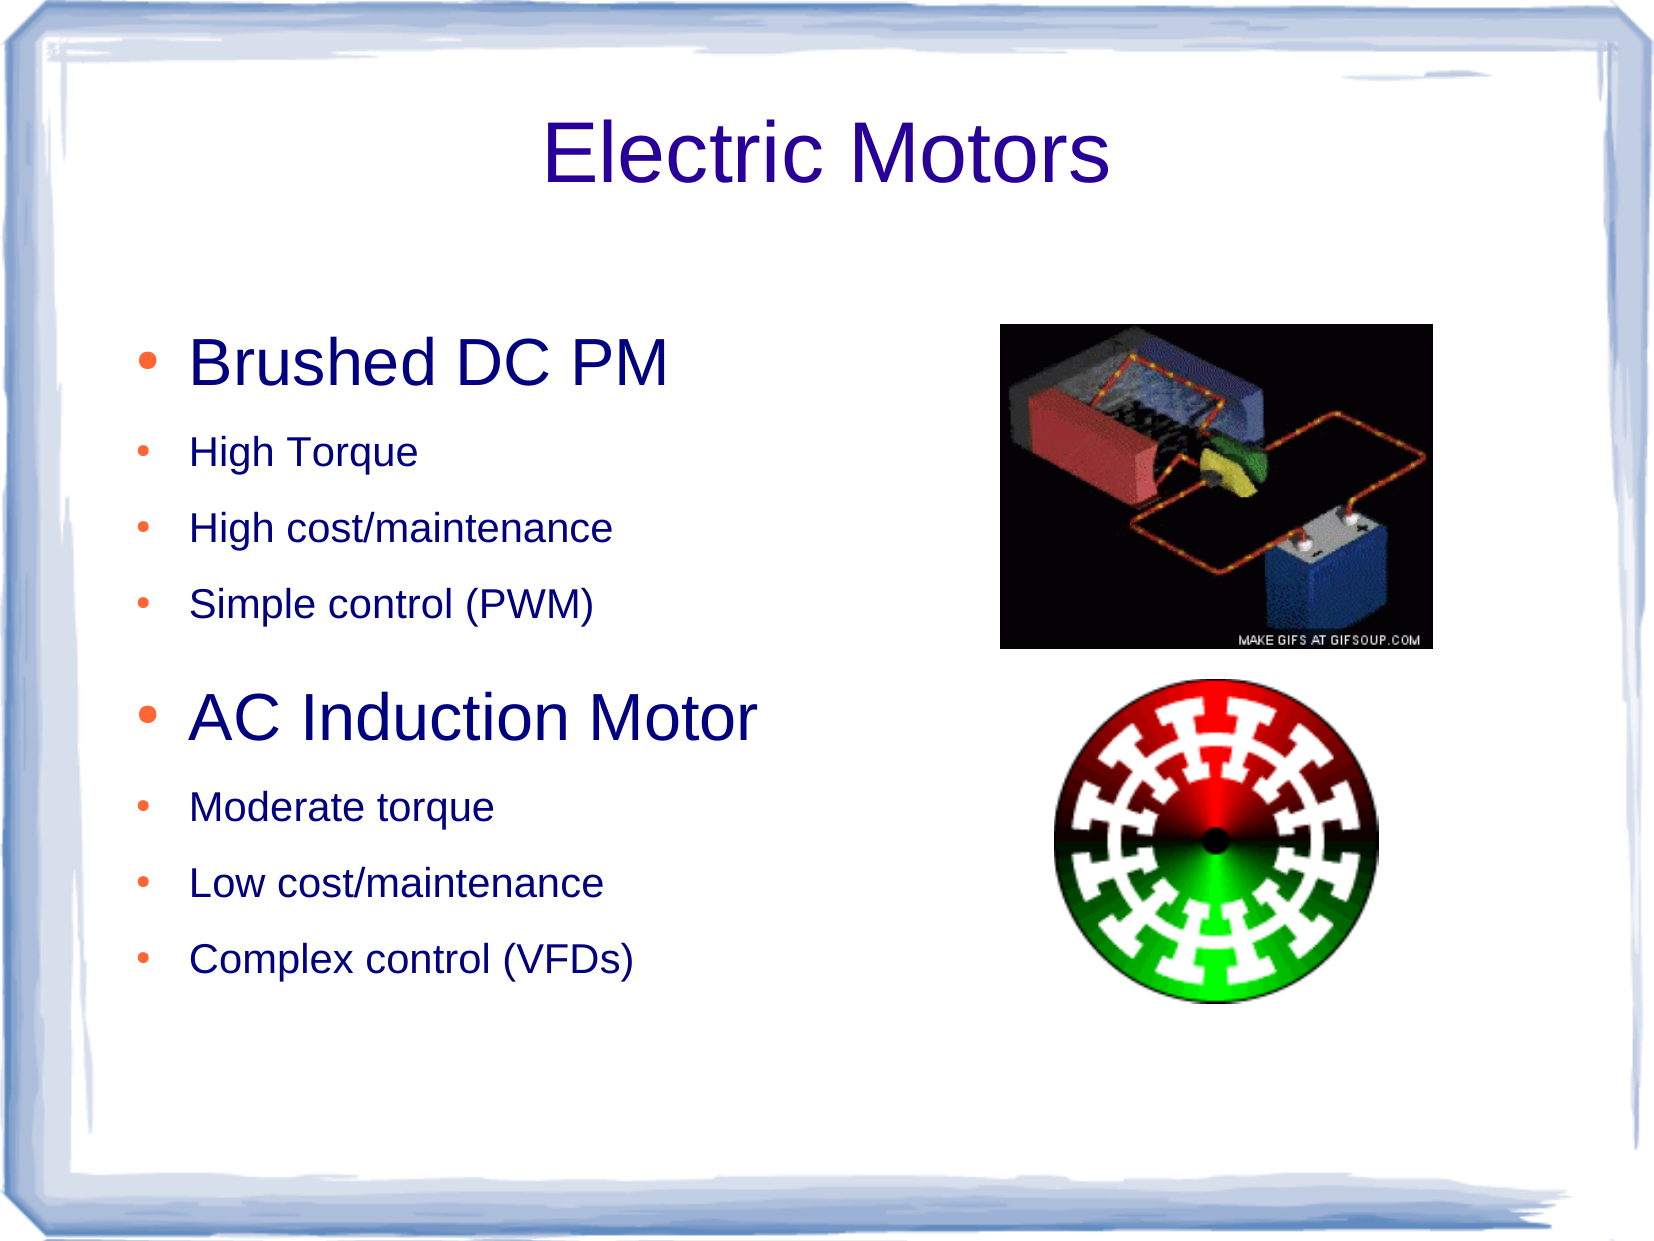

# Electric Motors
Brushed DC PM
High Torque
High cost/maintenance
Simple control (PWM)
AC Induction Motor
Moderate torque
Low cost/maintenance
Complex control (VFDs)